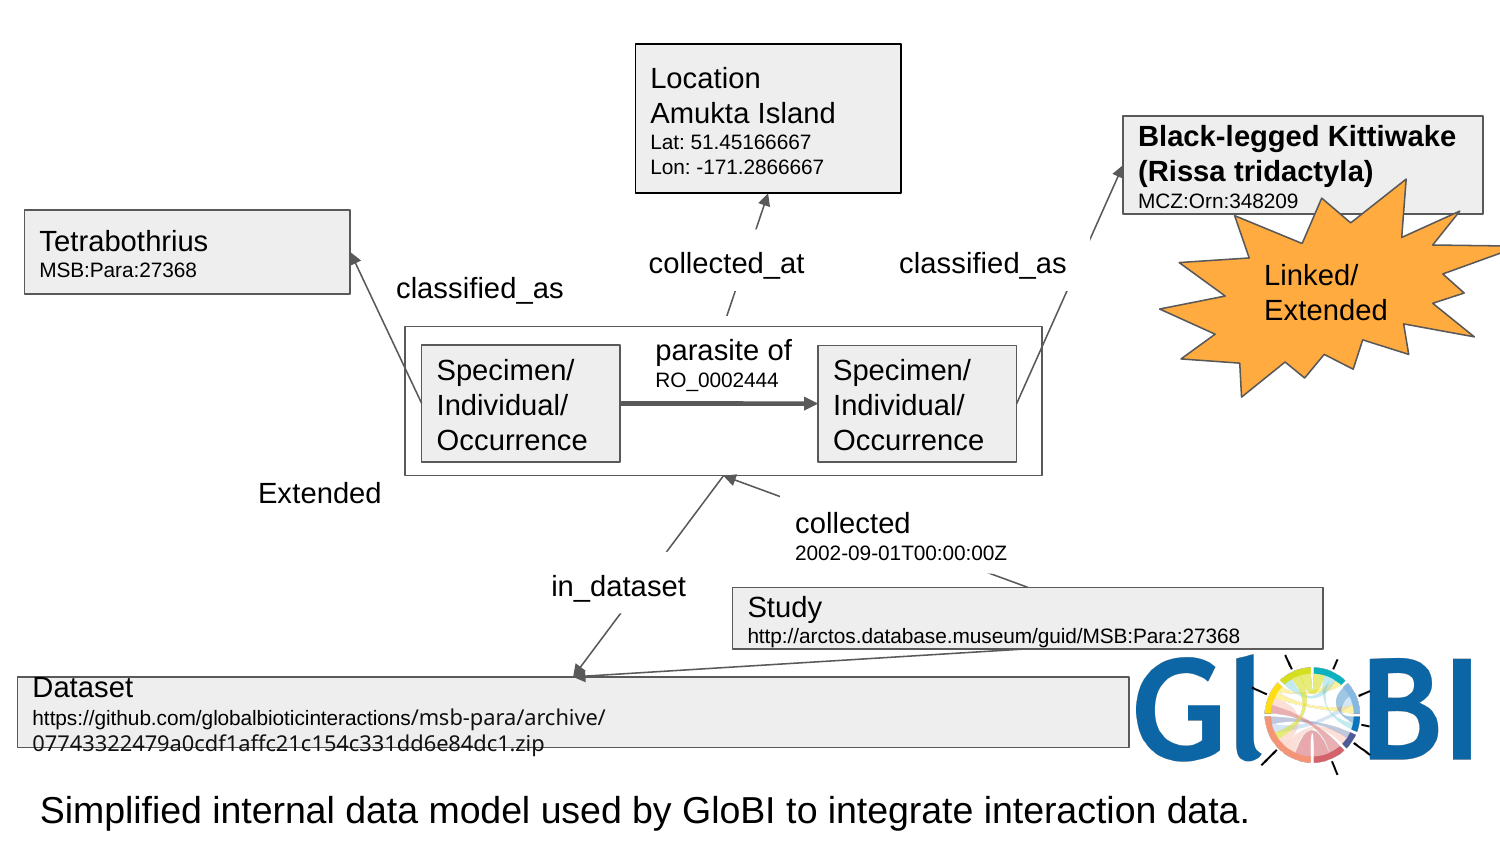

Location
Amukta Island
Lat: 51.45166667
Lon: -171.2866667
Black-legged Kittiwake
(Rissa tridactyla)
MCZ:Orn:348209
Linked/ Extended
Tetrabothrius
MSB:Para:27368
collected_at
classified_as
classified_as
parasite of
RO_0002444
Specimen/
Individual/
Occurrence
Specimen/
Individual/
Occurrence
Extended
collected
2002-09-01T00:00:00Z
in_dataset
Study
http://arctos.database.museum/guid/MSB:Para:27368
Dataset
https://github.com/globalbioticinteractions/msb-para/archive/07743322479a0cdf1affc21c154c331dd6e84dc1.zip
Simplified internal data model used by GloBI to integrate interaction data.